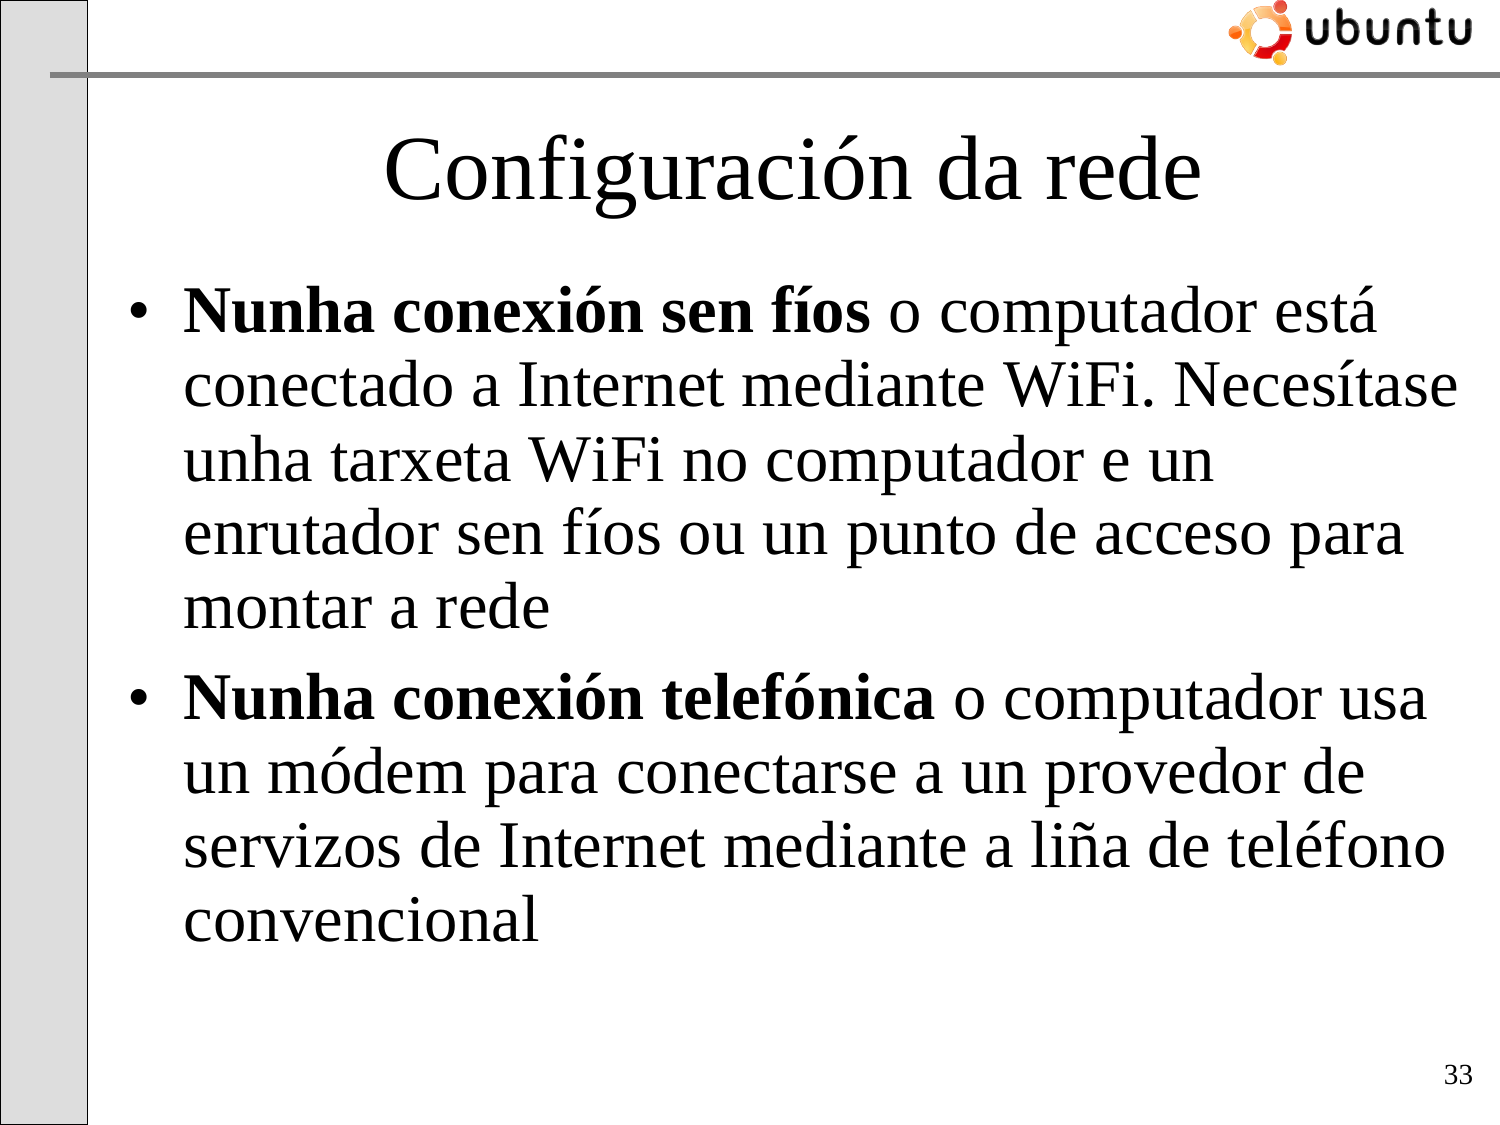

# Configuración da rede
Nunha conexión sen fíos o computador está conectado a Internet mediante WiFi. Necesítase unha tarxeta WiFi no computador e un enrutador sen fíos ou un punto de acceso para montar a rede
Nunha conexión telefónica o computador usa un módem para conectarse a un provedor de servizos de Internet mediante a liña de teléfono convencional
33